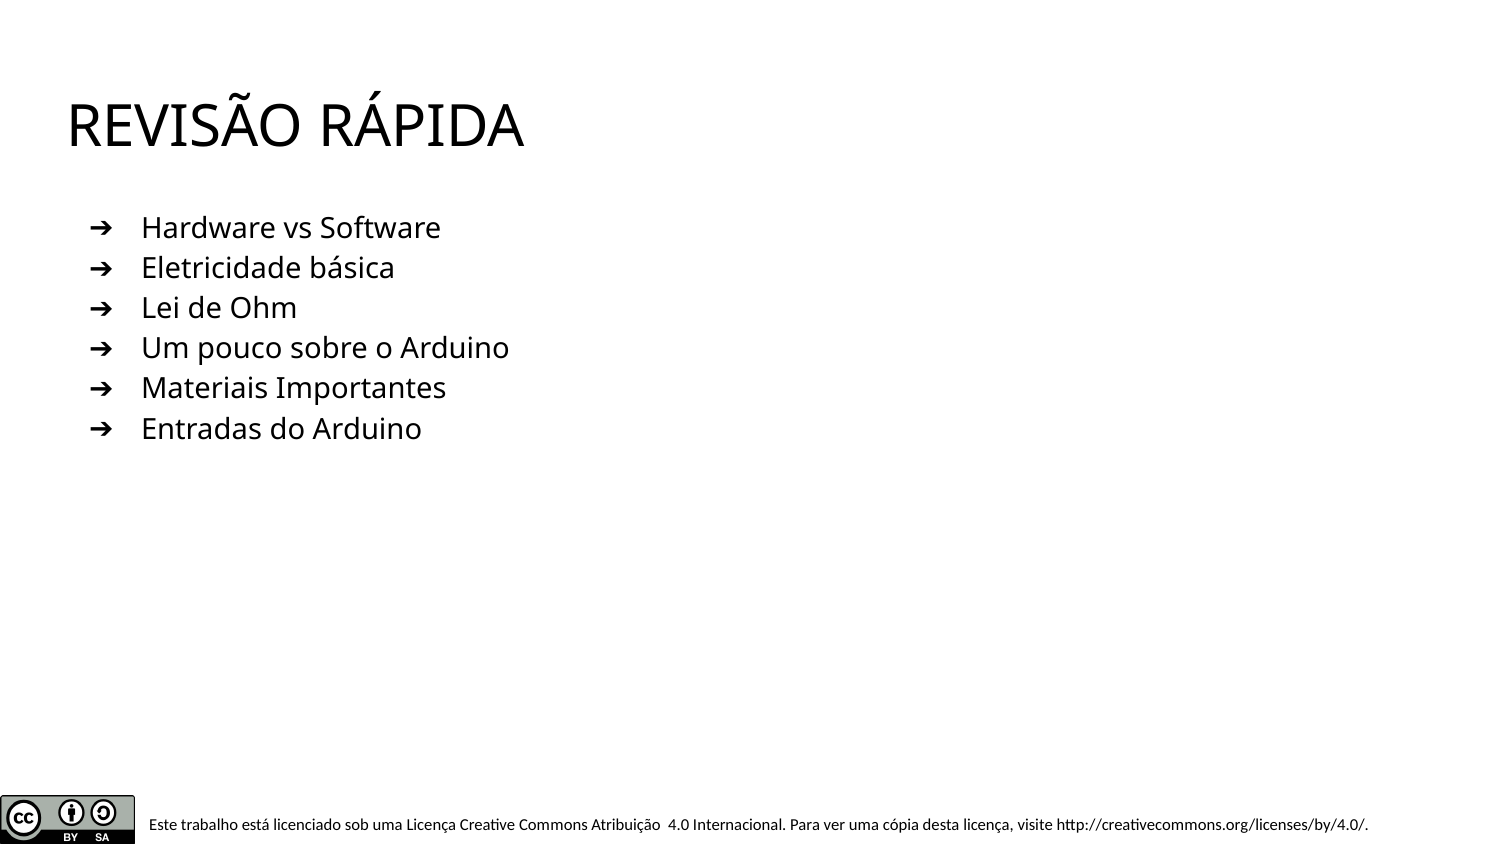

# REVISÃO RÁPIDA
Hardware vs Software
Eletricidade básica
Lei de Ohm
Um pouco sobre o Arduino
Materiais Importantes
Entradas do Arduino
Este trabalho está licenciado sob uma Licença Creative Commons Atribuição 4.0 Internacional. Para ver uma cópia desta licença, visite http://creativecommons.org/licenses/by/4.0/.